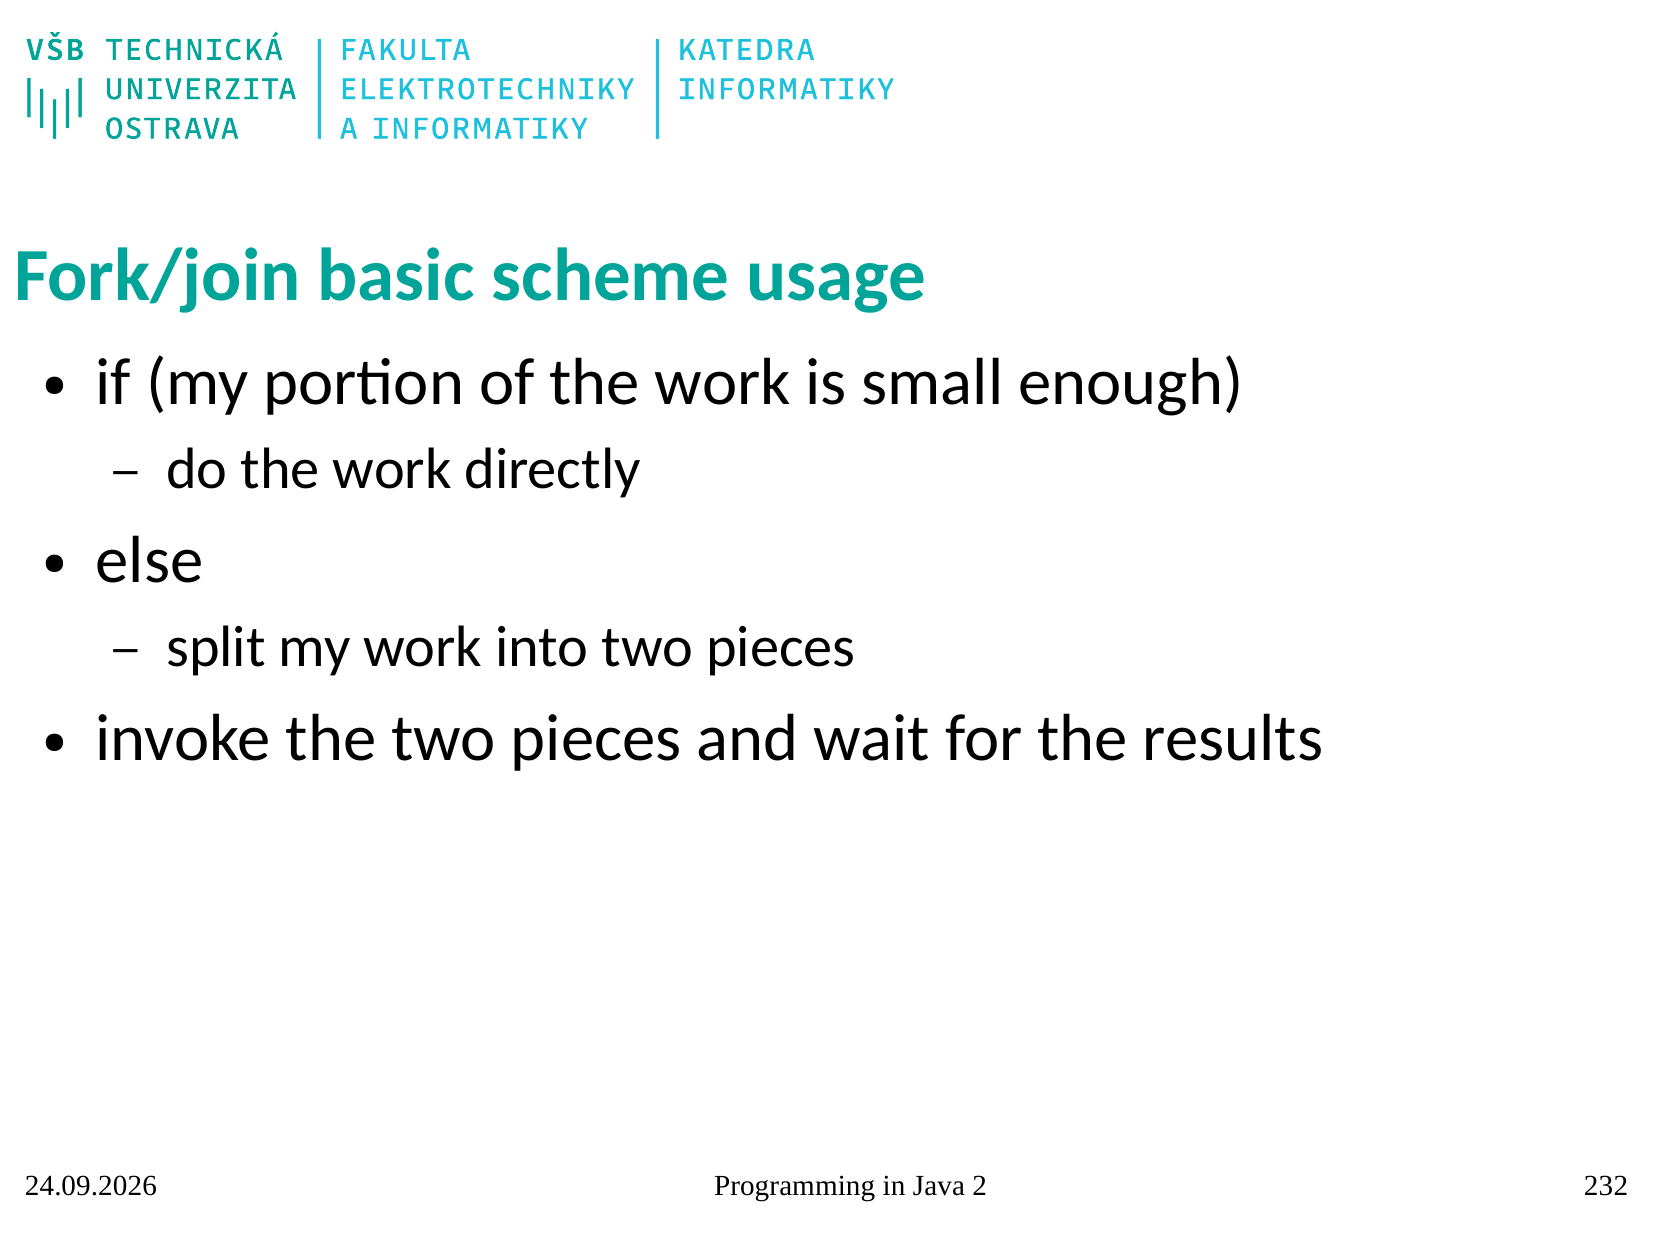

# Fork/join basic scheme usage
if (my portion of the work is small enough)
do the work directly
else
split my work into two pieces
invoke the two pieces and wait for the results
Programming in Java 2
232